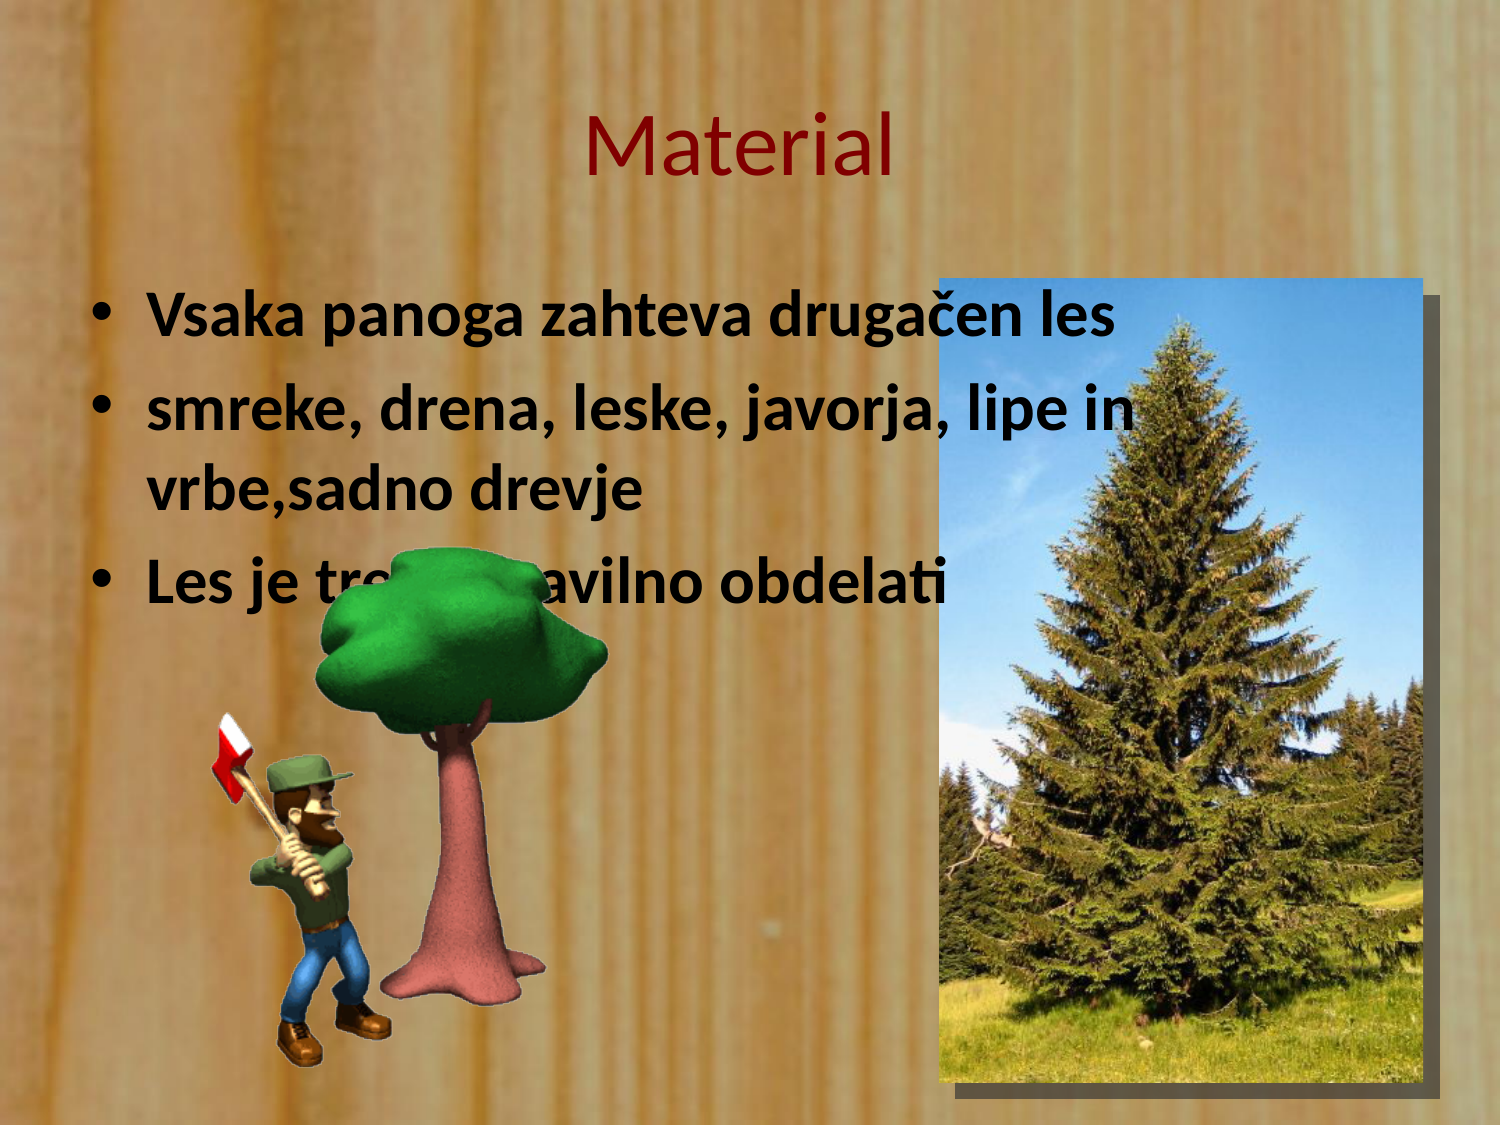

# Material
Vsaka panoga zahteva drugačen les
smreke, drena, leske, javorja, lipe in vrbe,sadno drevje
Les je treba pravilno obdelati